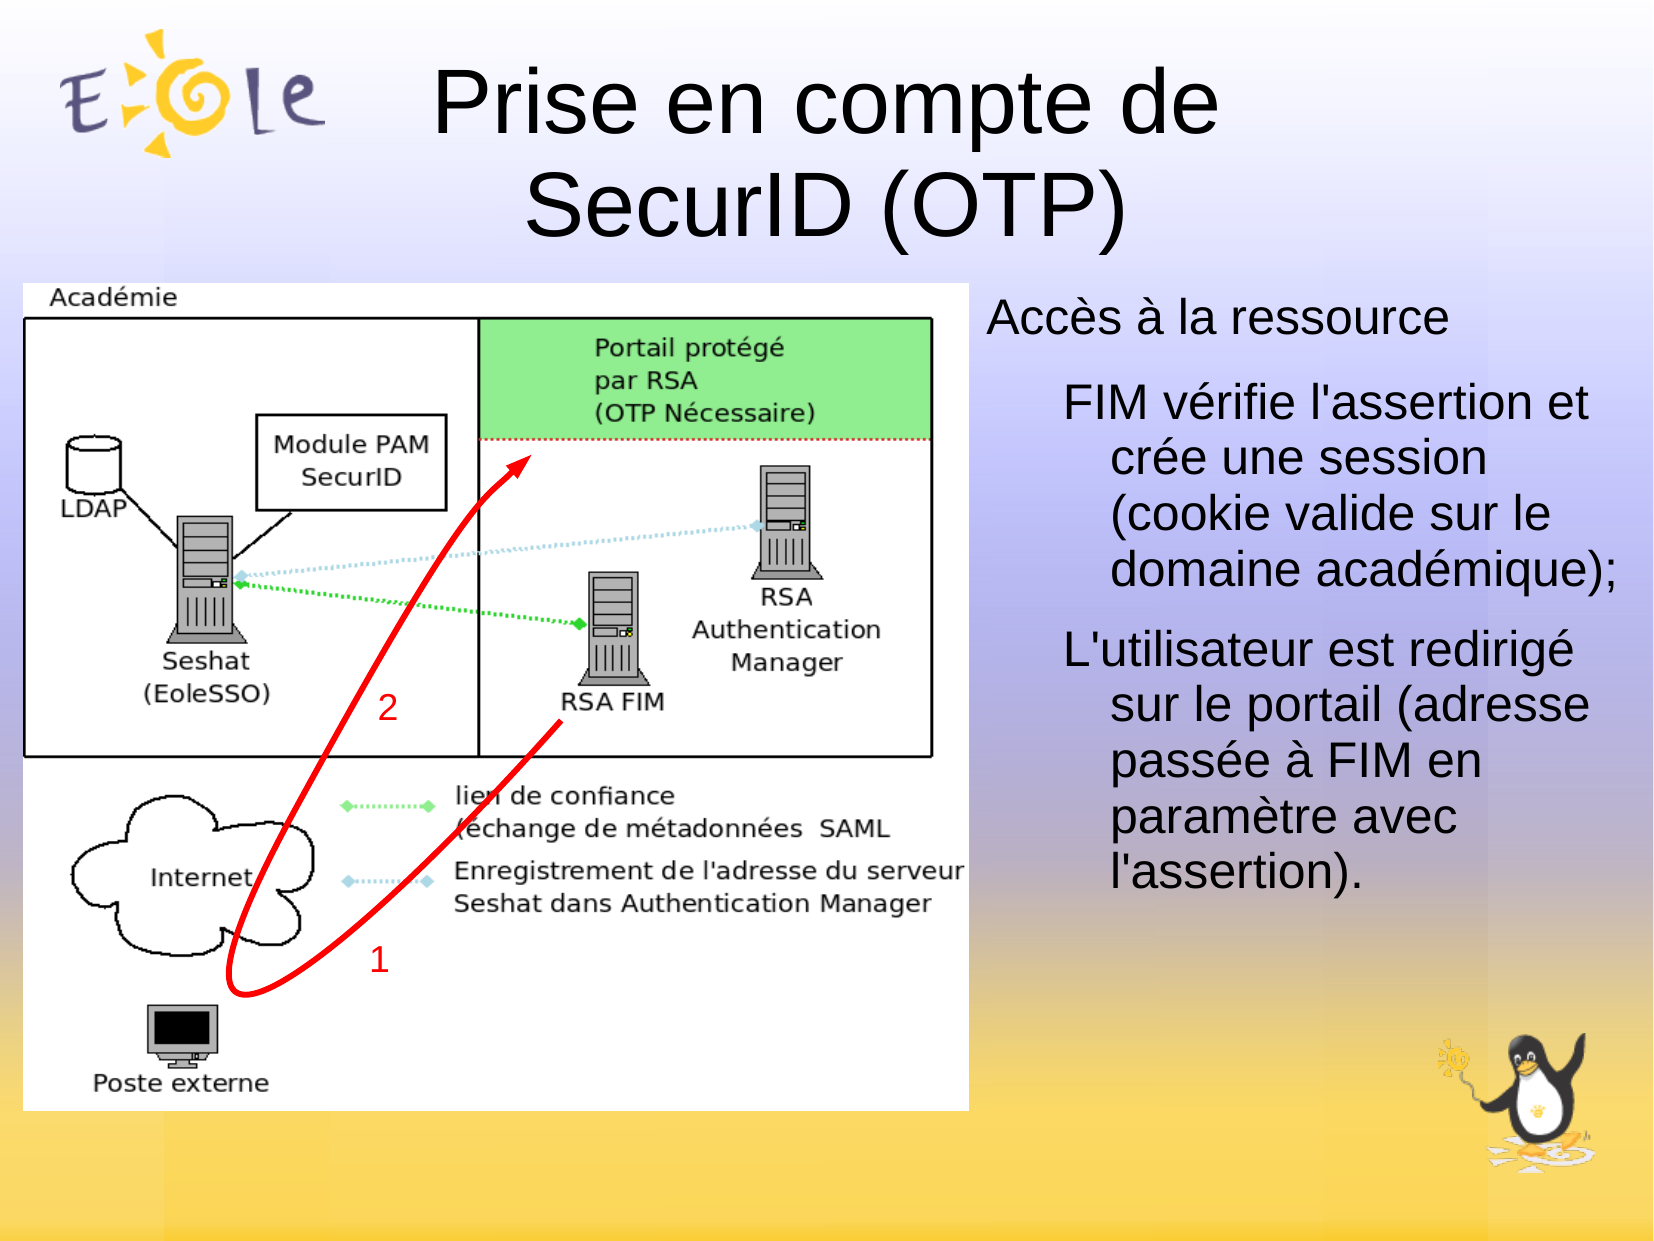

# Prise en compte de SecurID (OTP)
Accès à la ressource
FIM vérifie l'assertion et crée une session (cookie valide sur le domaine académique);
L'utilisateur est redirigé sur le portail (adresse passée à FIM en paramètre avec l'assertion).
2
1